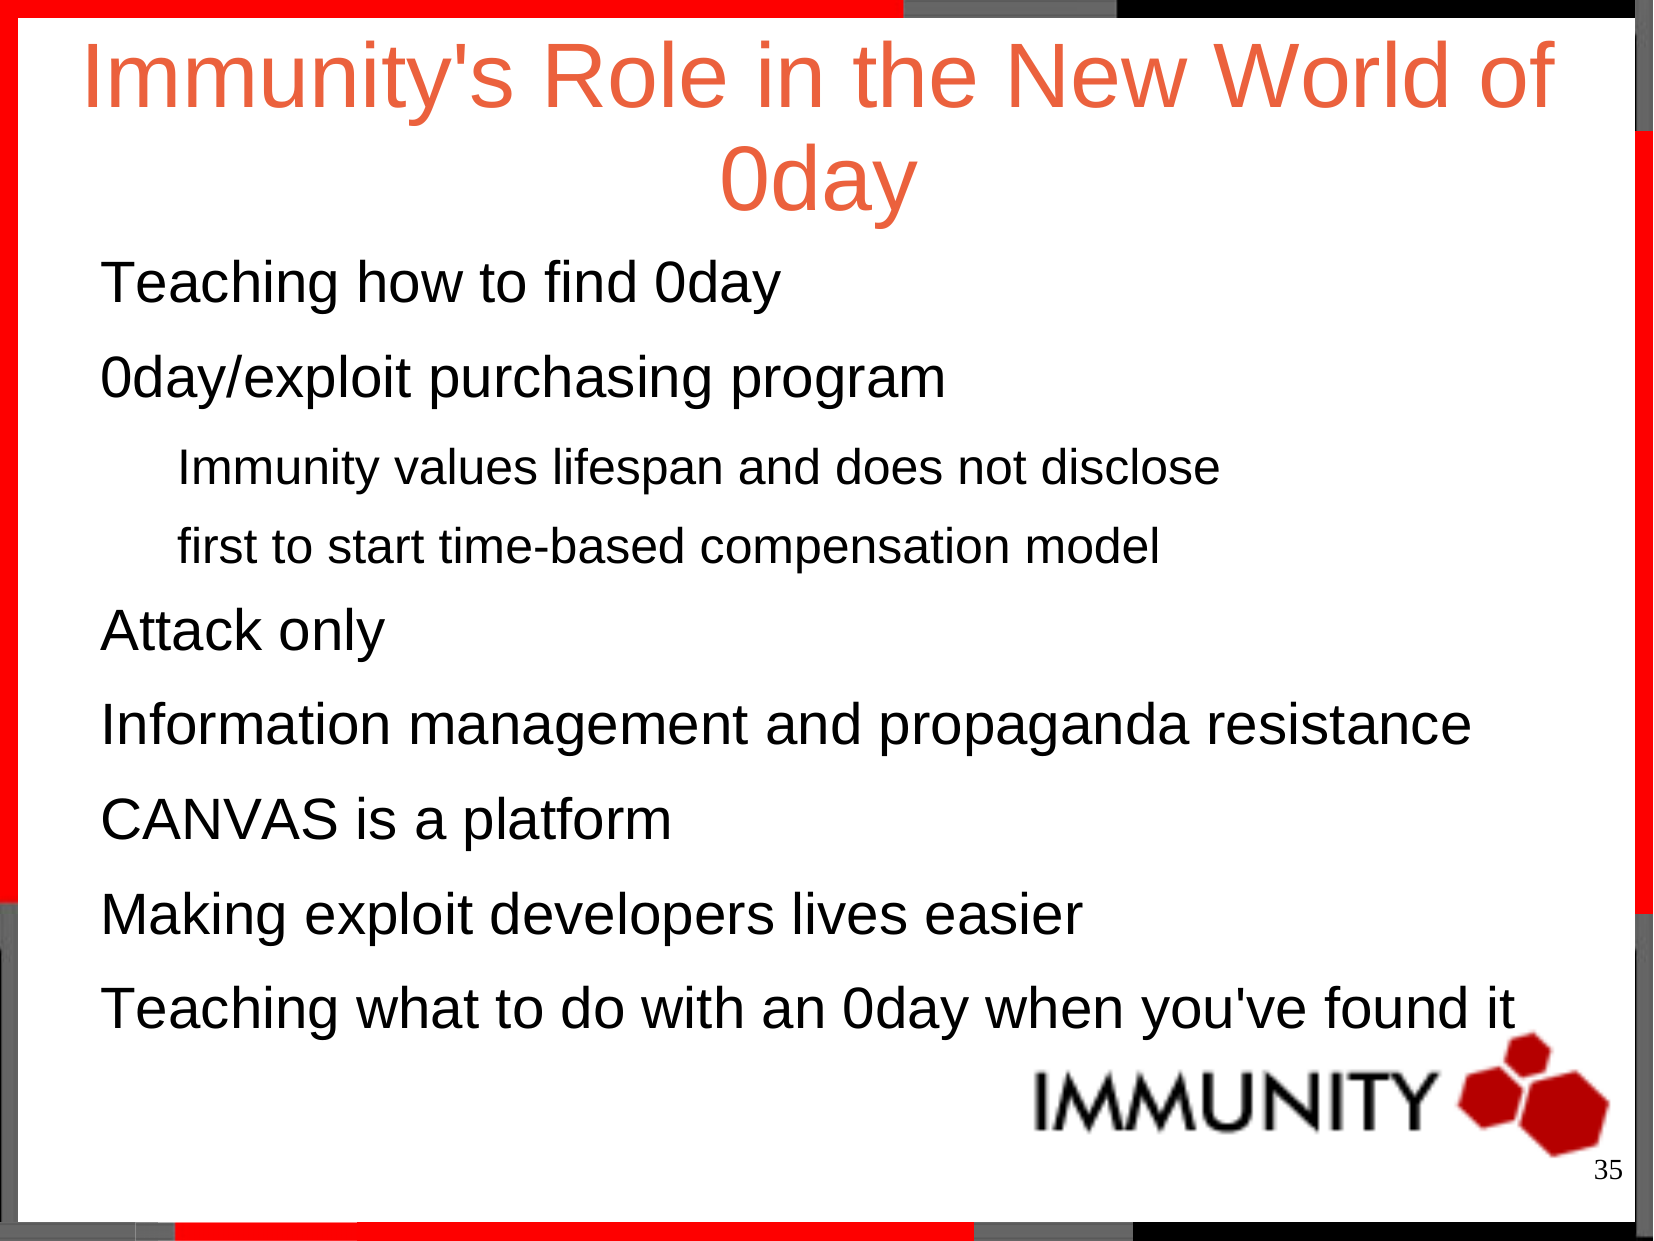

# Immunity's Role in the New World of 0day
Teaching how to find 0day
0day/exploit purchasing program
Immunity values lifespan and does not disclose
first to start time-based compensation model
Attack only
Information management and propaganda resistance
CANVAS is a platform
Making exploit developers lives easier
Teaching what to do with an 0day when you've found it